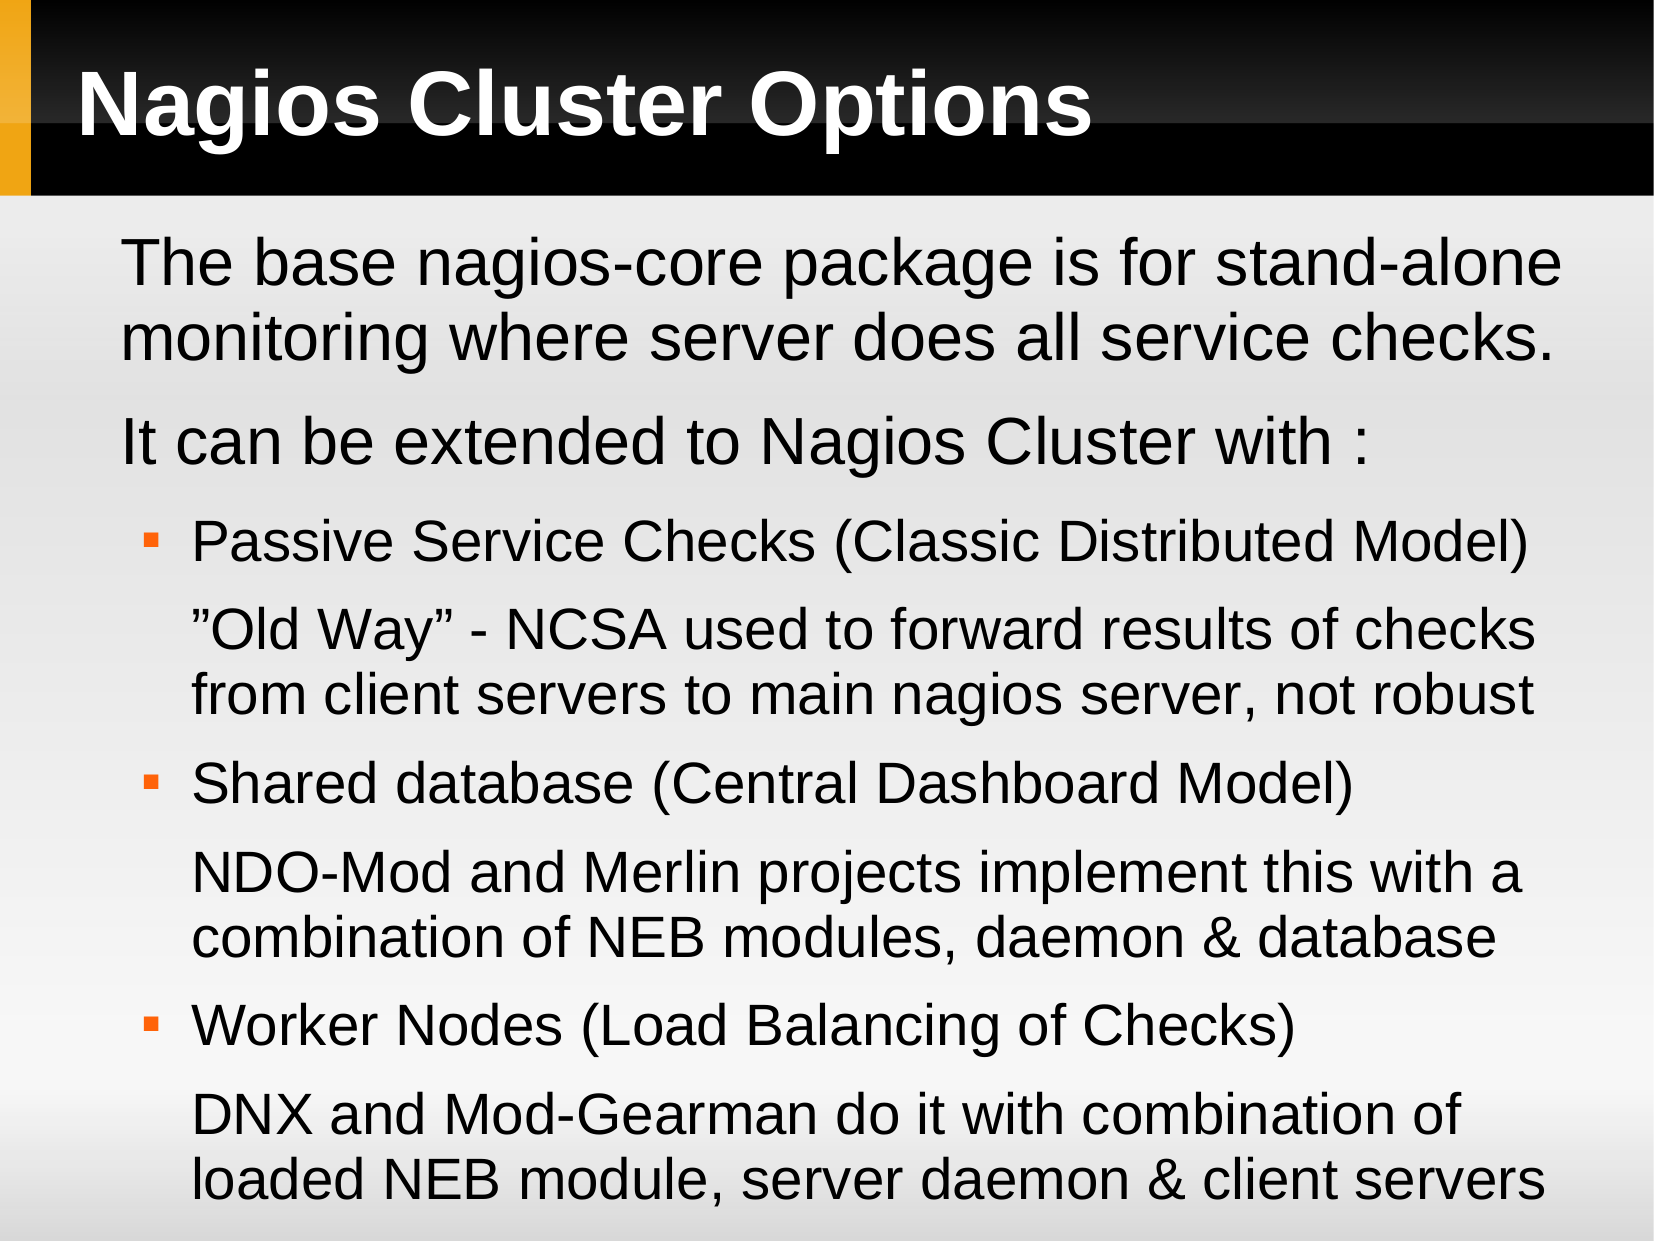

# Nagios Cluster Options
The base nagios-core package is for stand-alone monitoring where server does all service checks.
It can be extended to Nagios Cluster with :
Passive Service Checks (Classic Distributed Model)
”Old Way” - NCSA used to forward results of checks from client servers to main nagios server, not robust
Shared database (Central Dashboard Model)
NDO-Mod and Merlin projects implement this with a combination of NEB modules, daemon & database
Worker Nodes (Load Balancing of Checks)
DNX and Mod-Gearman do it with combination of loaded NEB module, server daemon & client servers